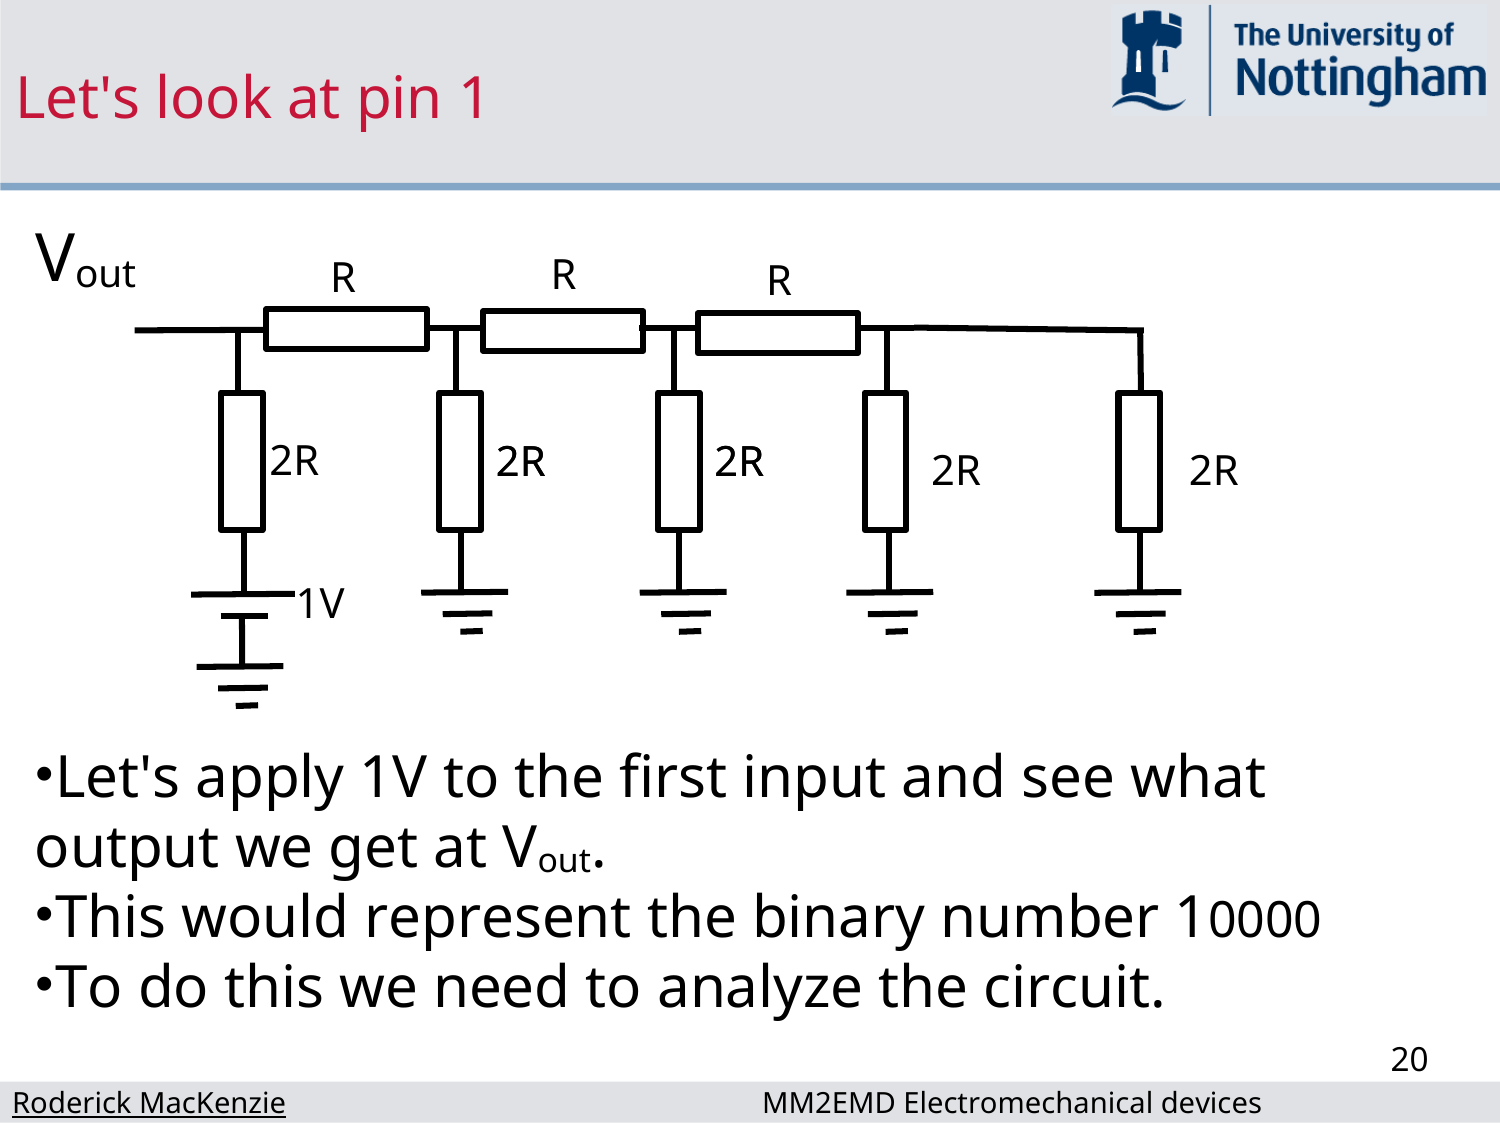

# Let's look at pin 1
Vout
R
R
R
2R
2R
2R
2R
2R
2R
2R
1V
Let's apply 1V to the first input and see what output we get at Vout.
This would represent the binary number 10000
To do this we need to analyze the circuit.